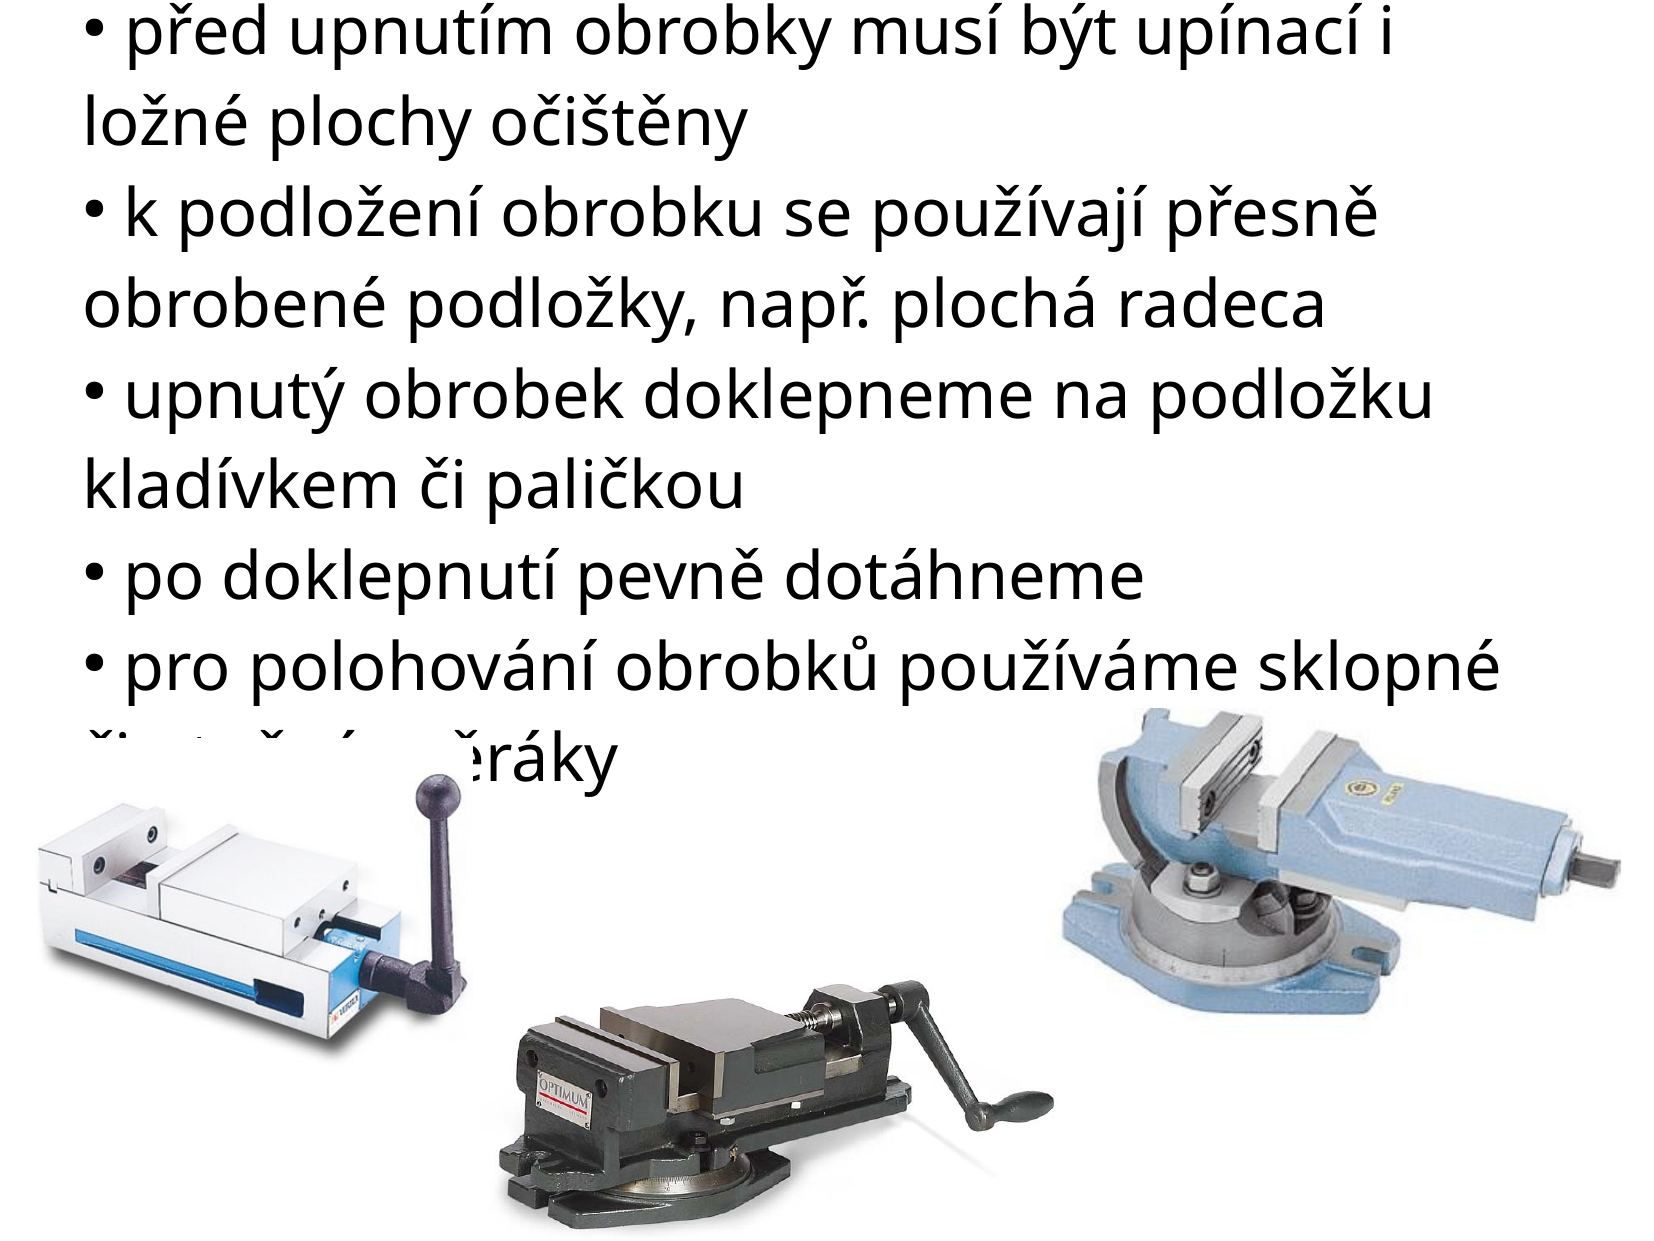

# před upnutím obrobky musí být upínací i ložné plochy očištěny
 k podložení obrobku se používají přesně obrobené podložky, např. plochá radeca
 upnutý obrobek doklepneme na podložku kladívkem či paličkou
 po doklepnutí pevně dotáhneme
 pro polohování obrobků používáme sklopné či otočné svěráky